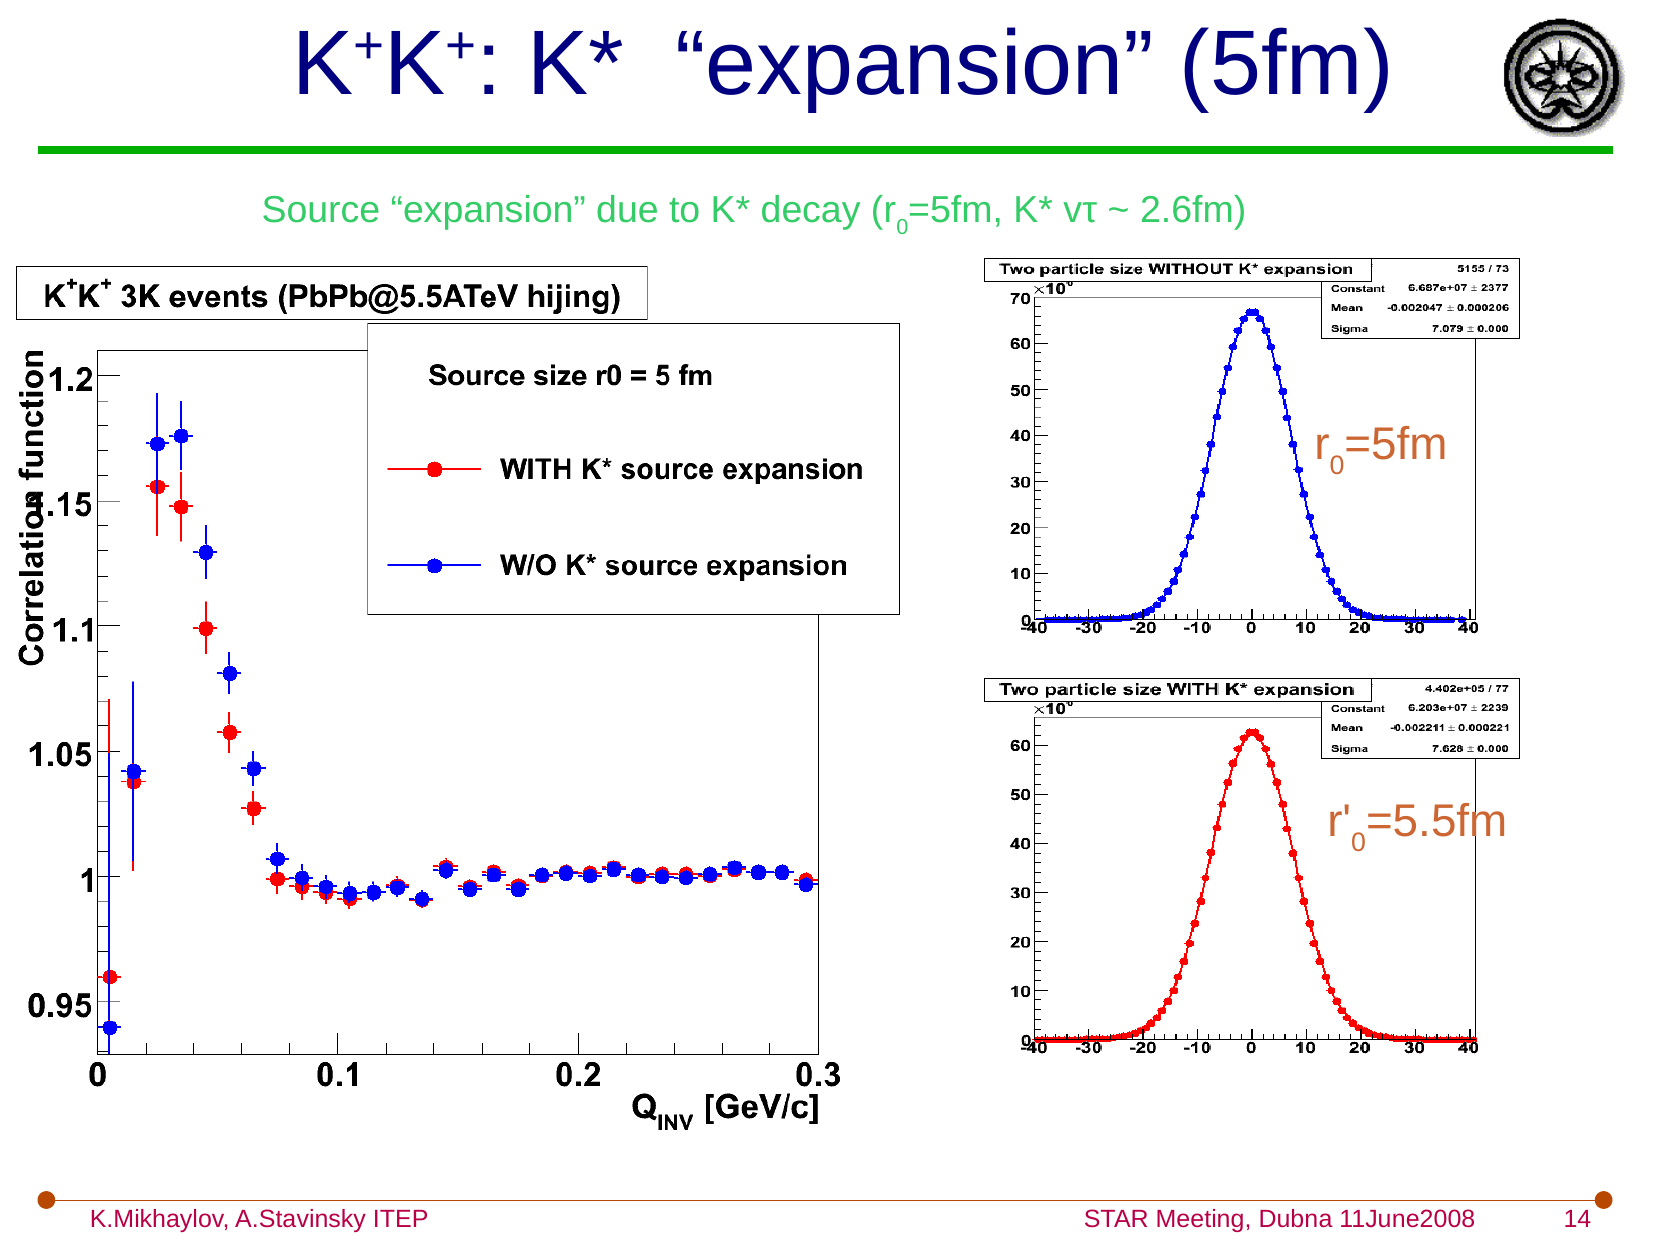

# K+K+: K* “expansion” (5fm)
‏
Source “expansion” due to K* decay (r0=5fm, K* vτ ~ 2.6fm)‏
r0=5fm
r'0=5.5fm
K.Mikhaylov, A.Stavinsky ITEP STAR Meeting, Dubna 11June2008